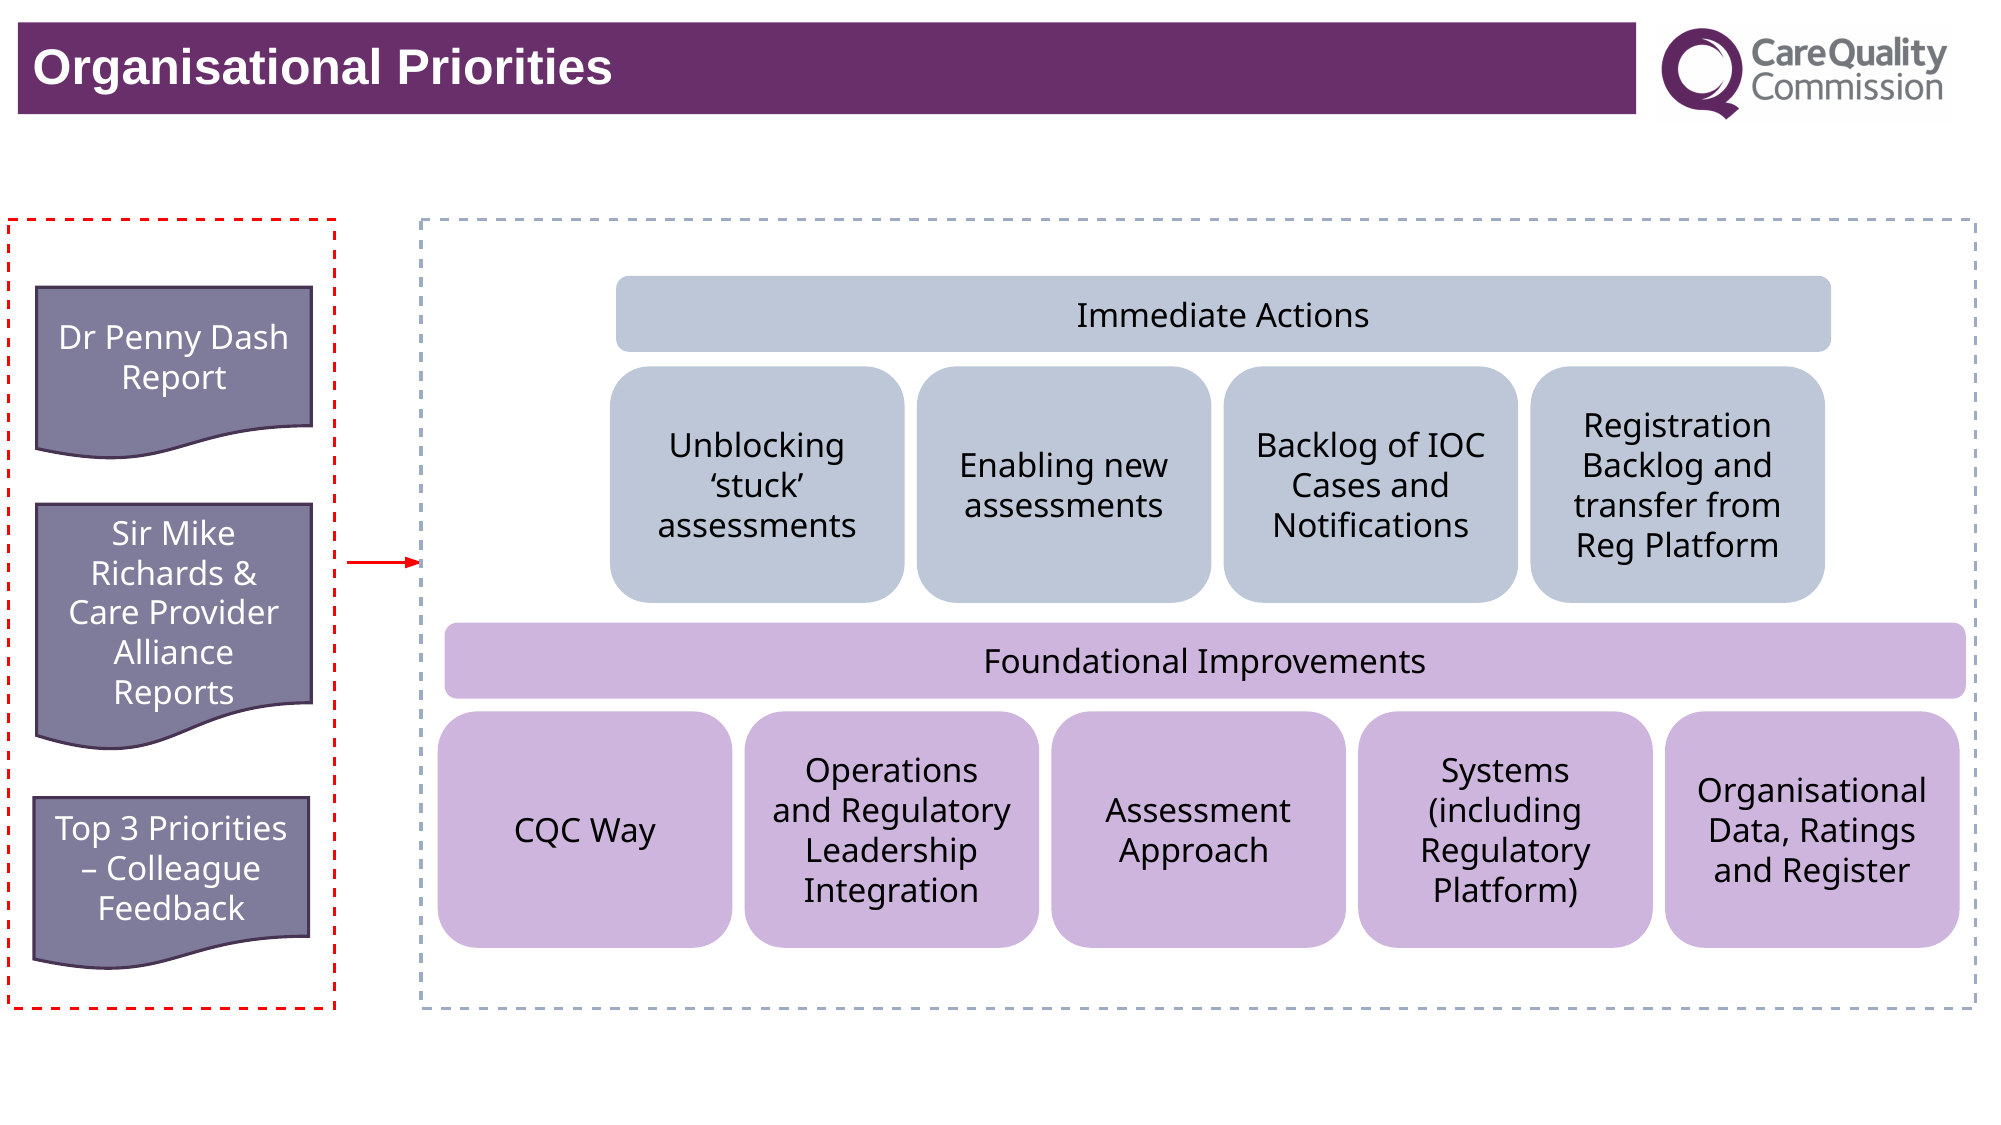

Organisational Priorities
Immediate Actions
Dr Penny Dash Report
Unblocking ‘stuck’ assessments
Enabling new assessments
Backlog of IOC Cases and Notifications
Registration Backlog and transfer from Reg Platform
Sir Mike Richards & Care Provider Alliance Reports
Foundational Improvements
CQC Way
Operations and Regulatory Leadership Integration
Assessment Approach
Systems (including Regulatory Platform)
Organisational Data, Ratings and Register
Top 3 Priorities – Colleague Feedback